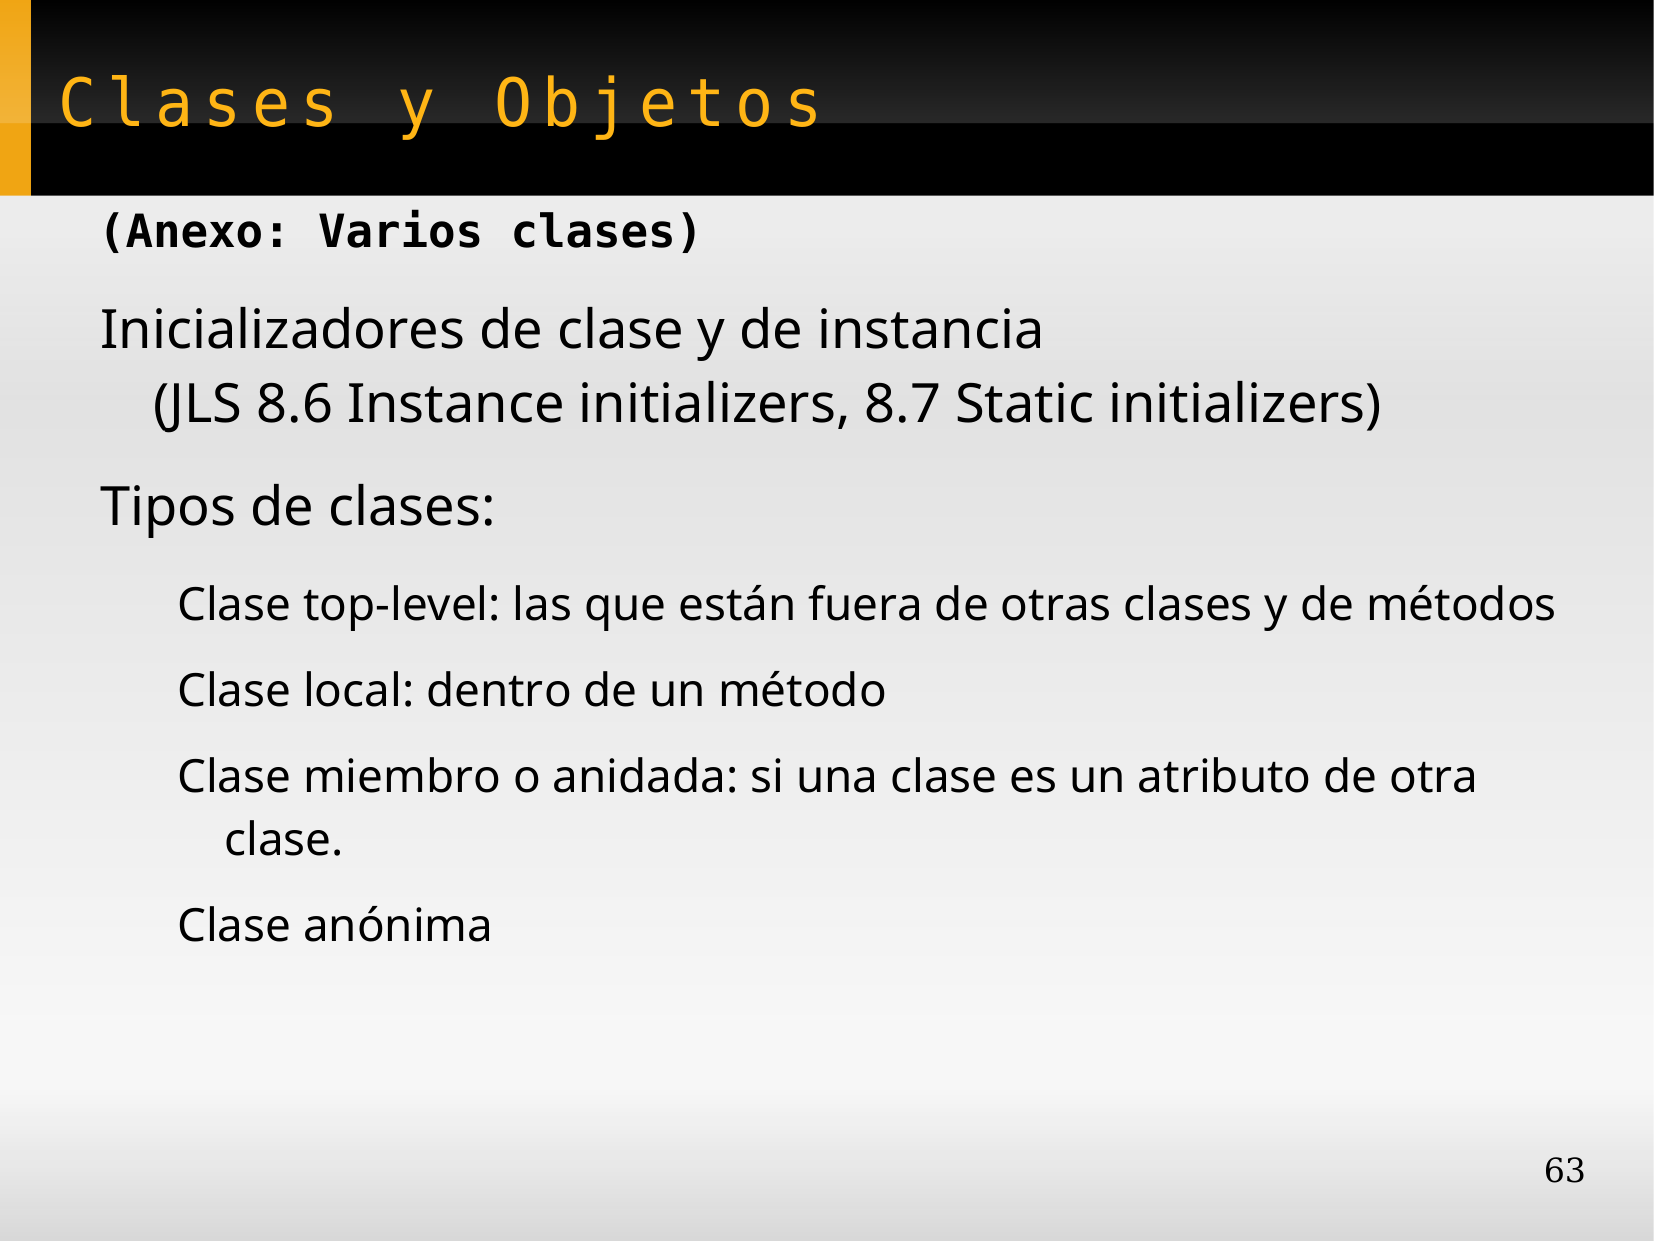

# Clases y Objetos
(Anexo: Varios clases)
Inicializadores de clase y de instancia
(JLS 8.6 Instance initializers, 8.7 Static initializers)
Tipos de clases:
Clase top-level: las que están fuera de otras clases y de métodos
Clase local: dentro de un método
Clase miembro o anidada: si una clase es un atributo de otra clase.
Clase anónima
63